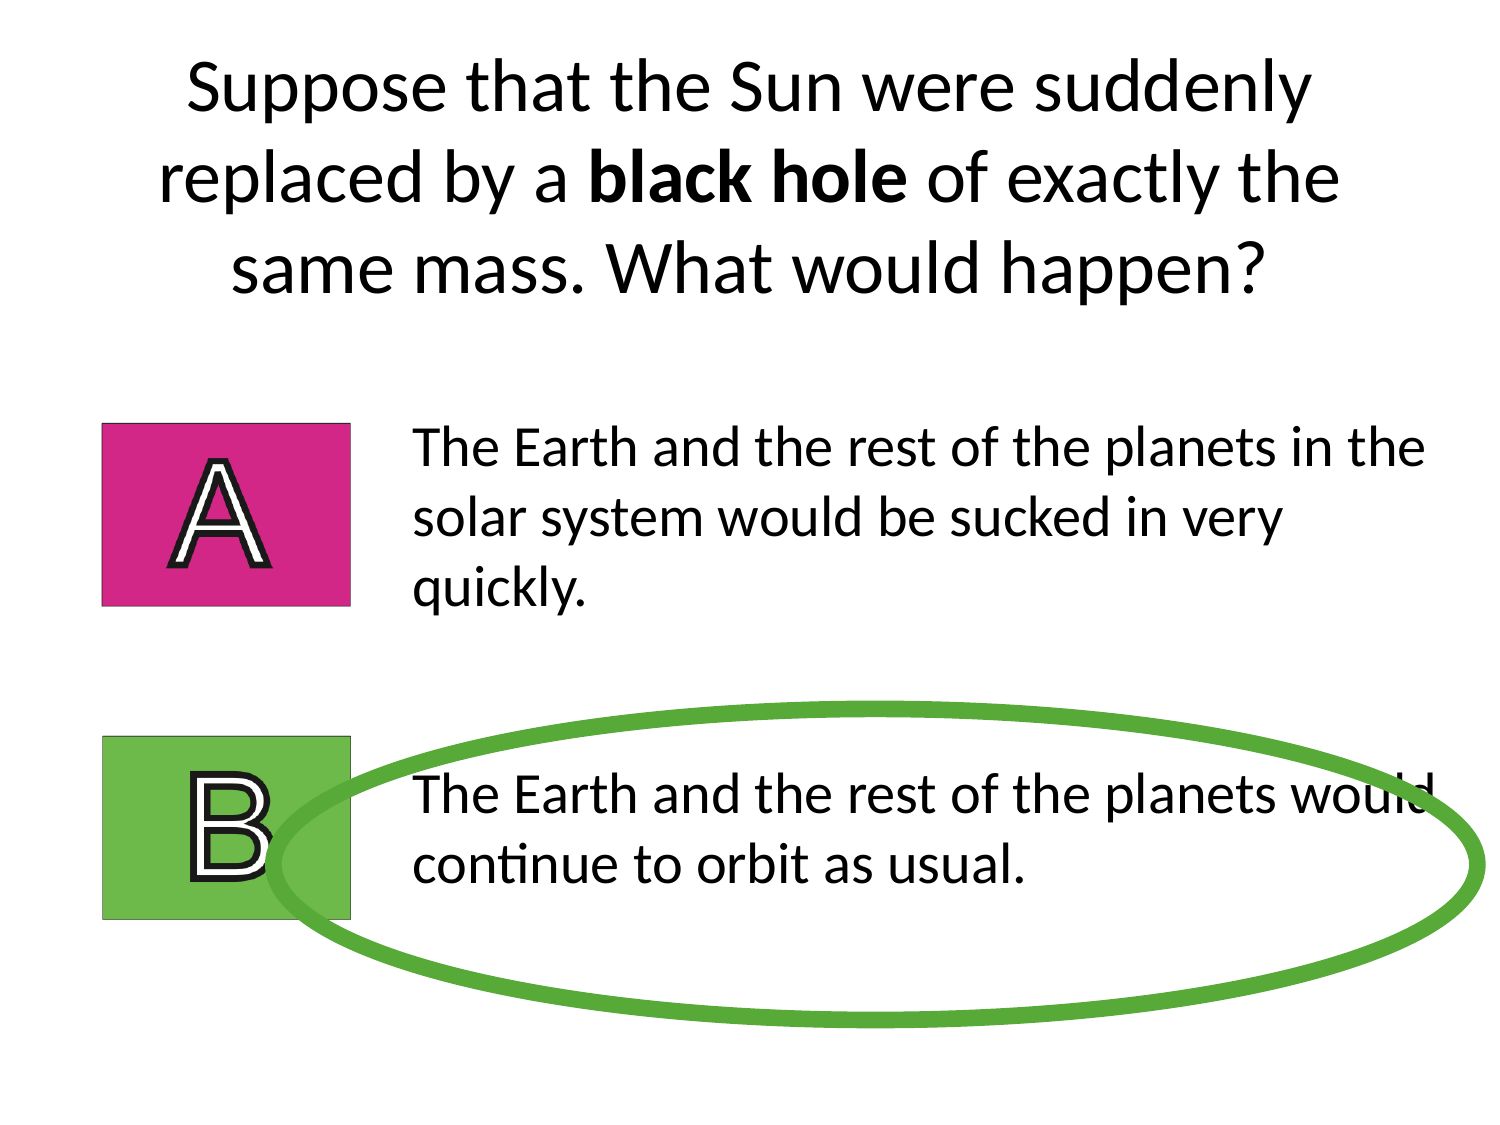

Suppose that the Sun were suddenly replaced by a black hole of exactly the same mass. What would happen?
The Earth and the rest of the planets in the solar system would be sucked in very quickly.
The Earth and the rest of the planets would continue to orbit as usual.